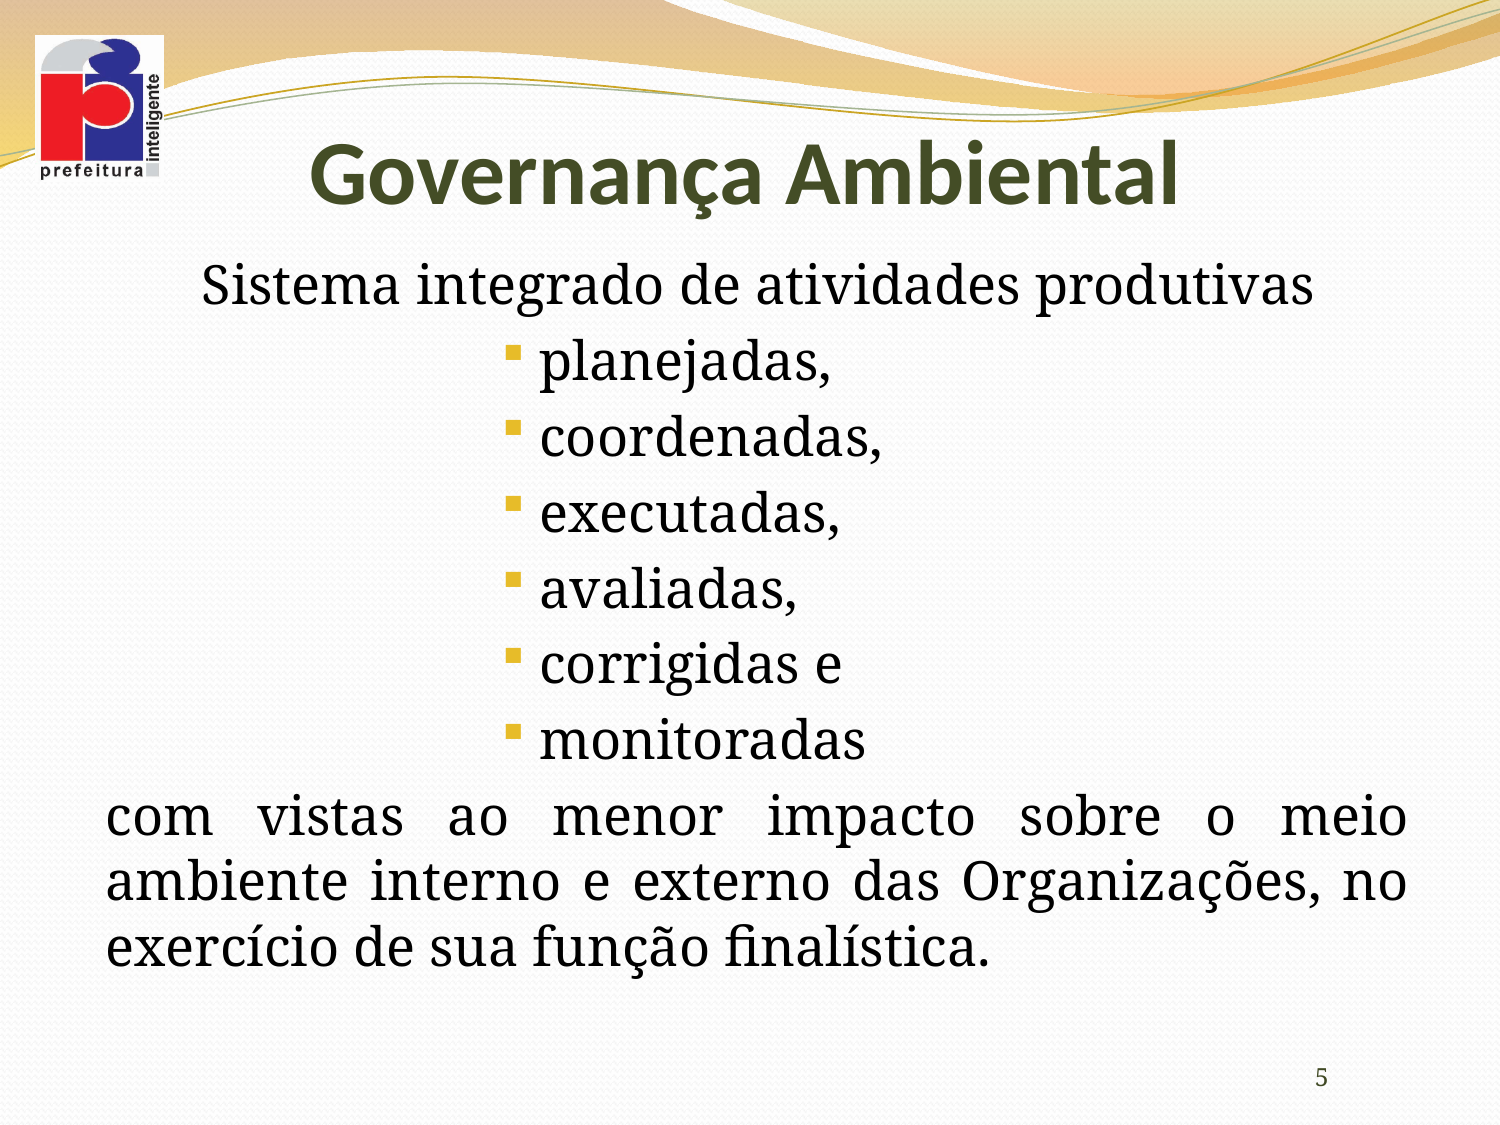

Governança Ambiental
# Sistema integrado de atividades produtivas
 planejadas,
 coordenadas,
 executadas,
 avaliadas,
 corrigidas e
 monitoradas
com vistas ao menor impacto sobre o meio ambiente interno e externo das Organizações, no exercício de sua função finalística.